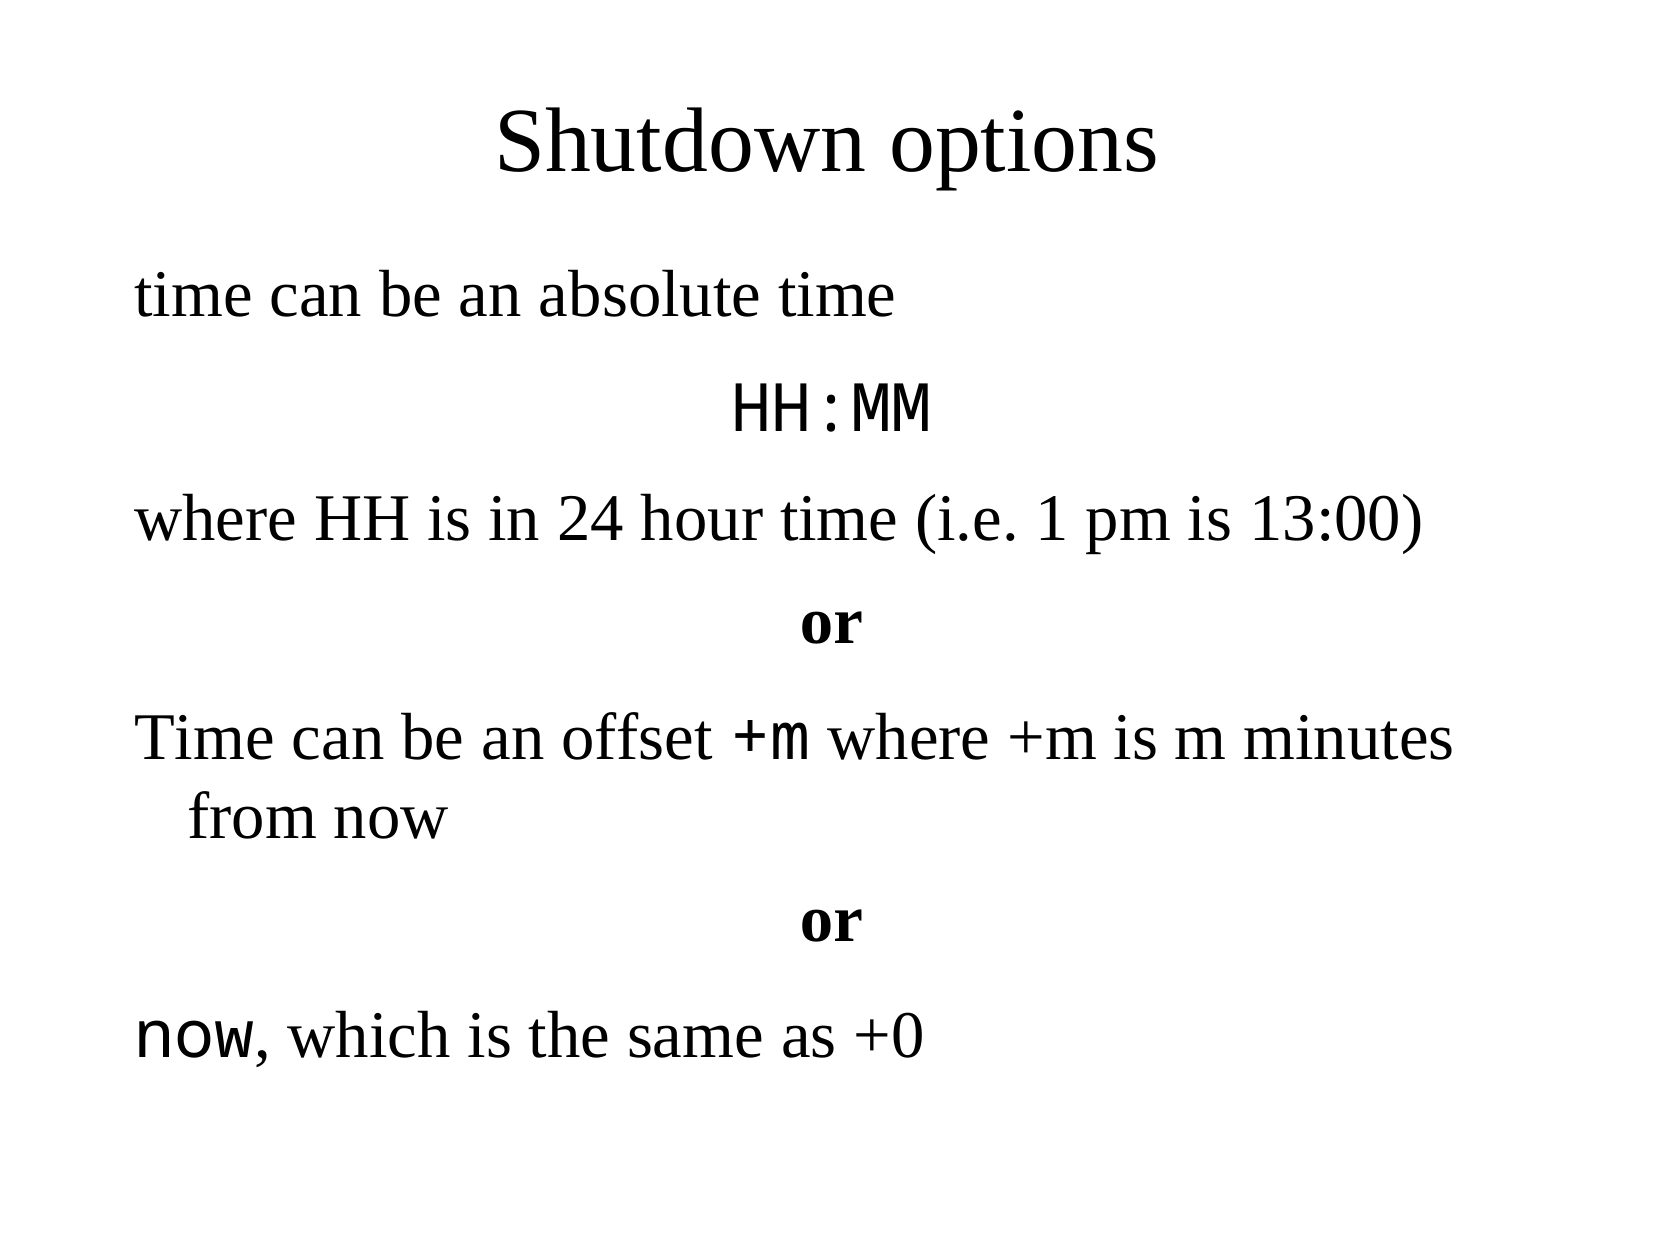

# Shutdown options
time can be an absolute time
HH:MM
where HH is in 24 hour time (i.e. 1 pm is 13:00)
or
Time can be an offset +m where +m is m minutes from now
or
now, which is the same as +0